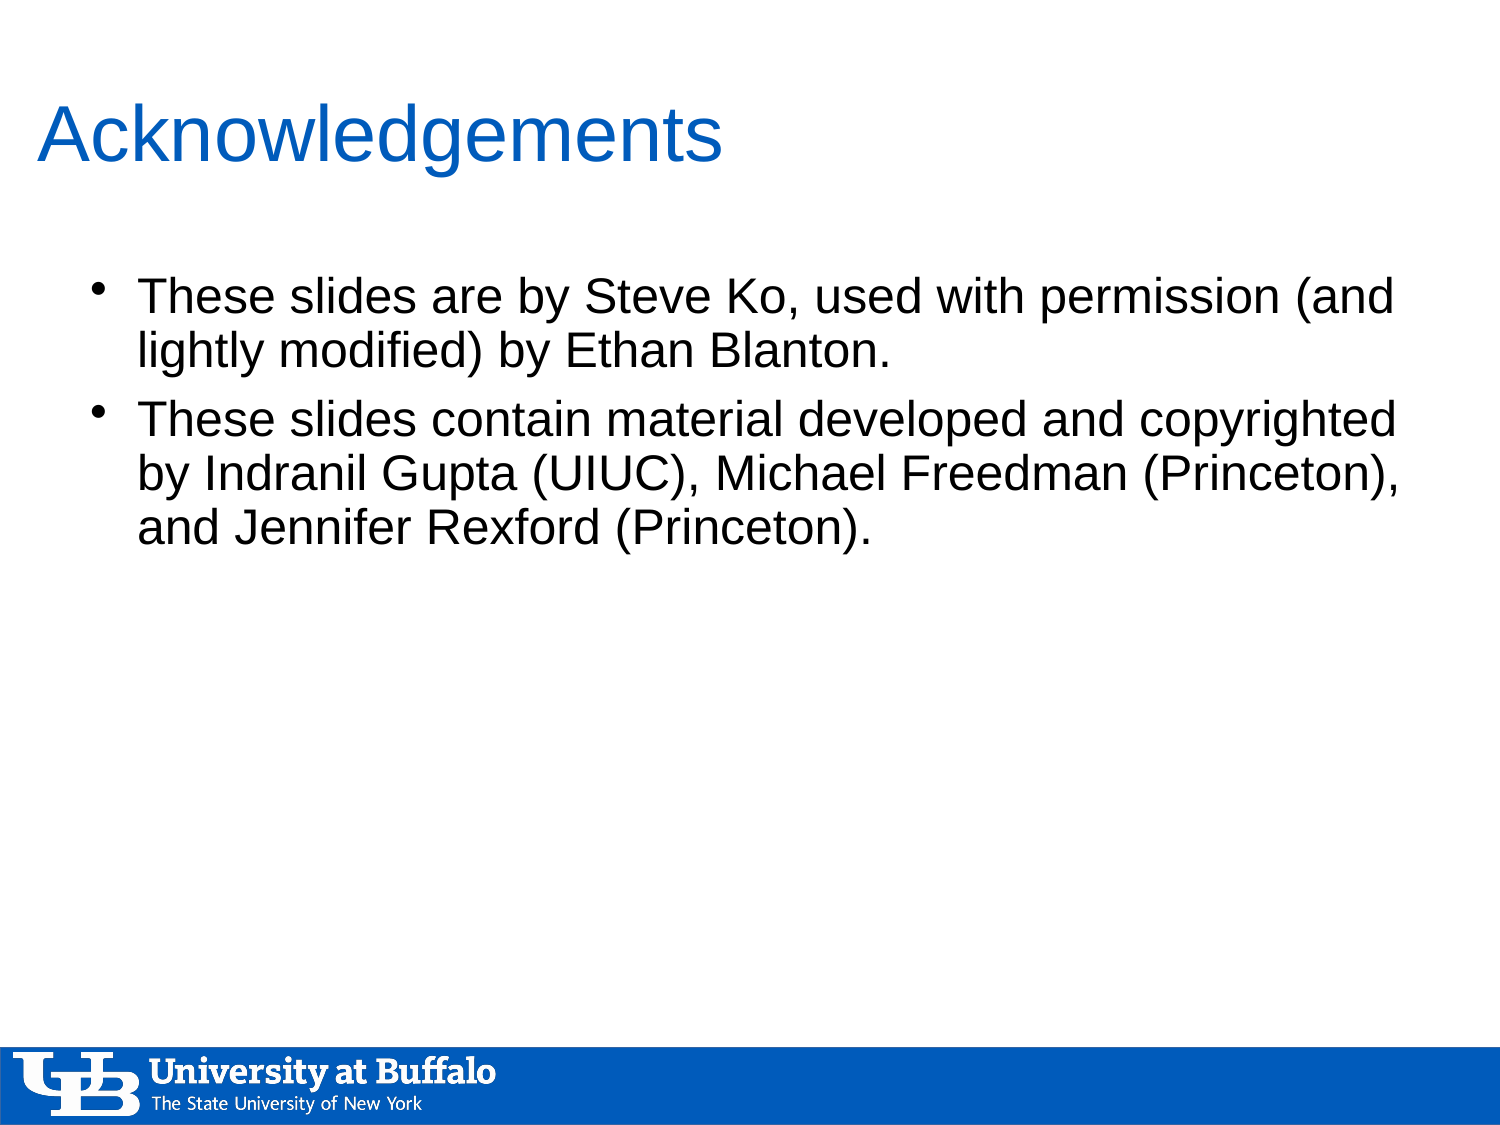

# Acknowledgements
These slides are by Steve Ko, used with permission (and lightly modified) by Ethan Blanton.
These slides contain material developed and copyrighted by Indranil Gupta (UIUC), Michael Freedman (Princeton), and Jennifer Rexford (Princeton).